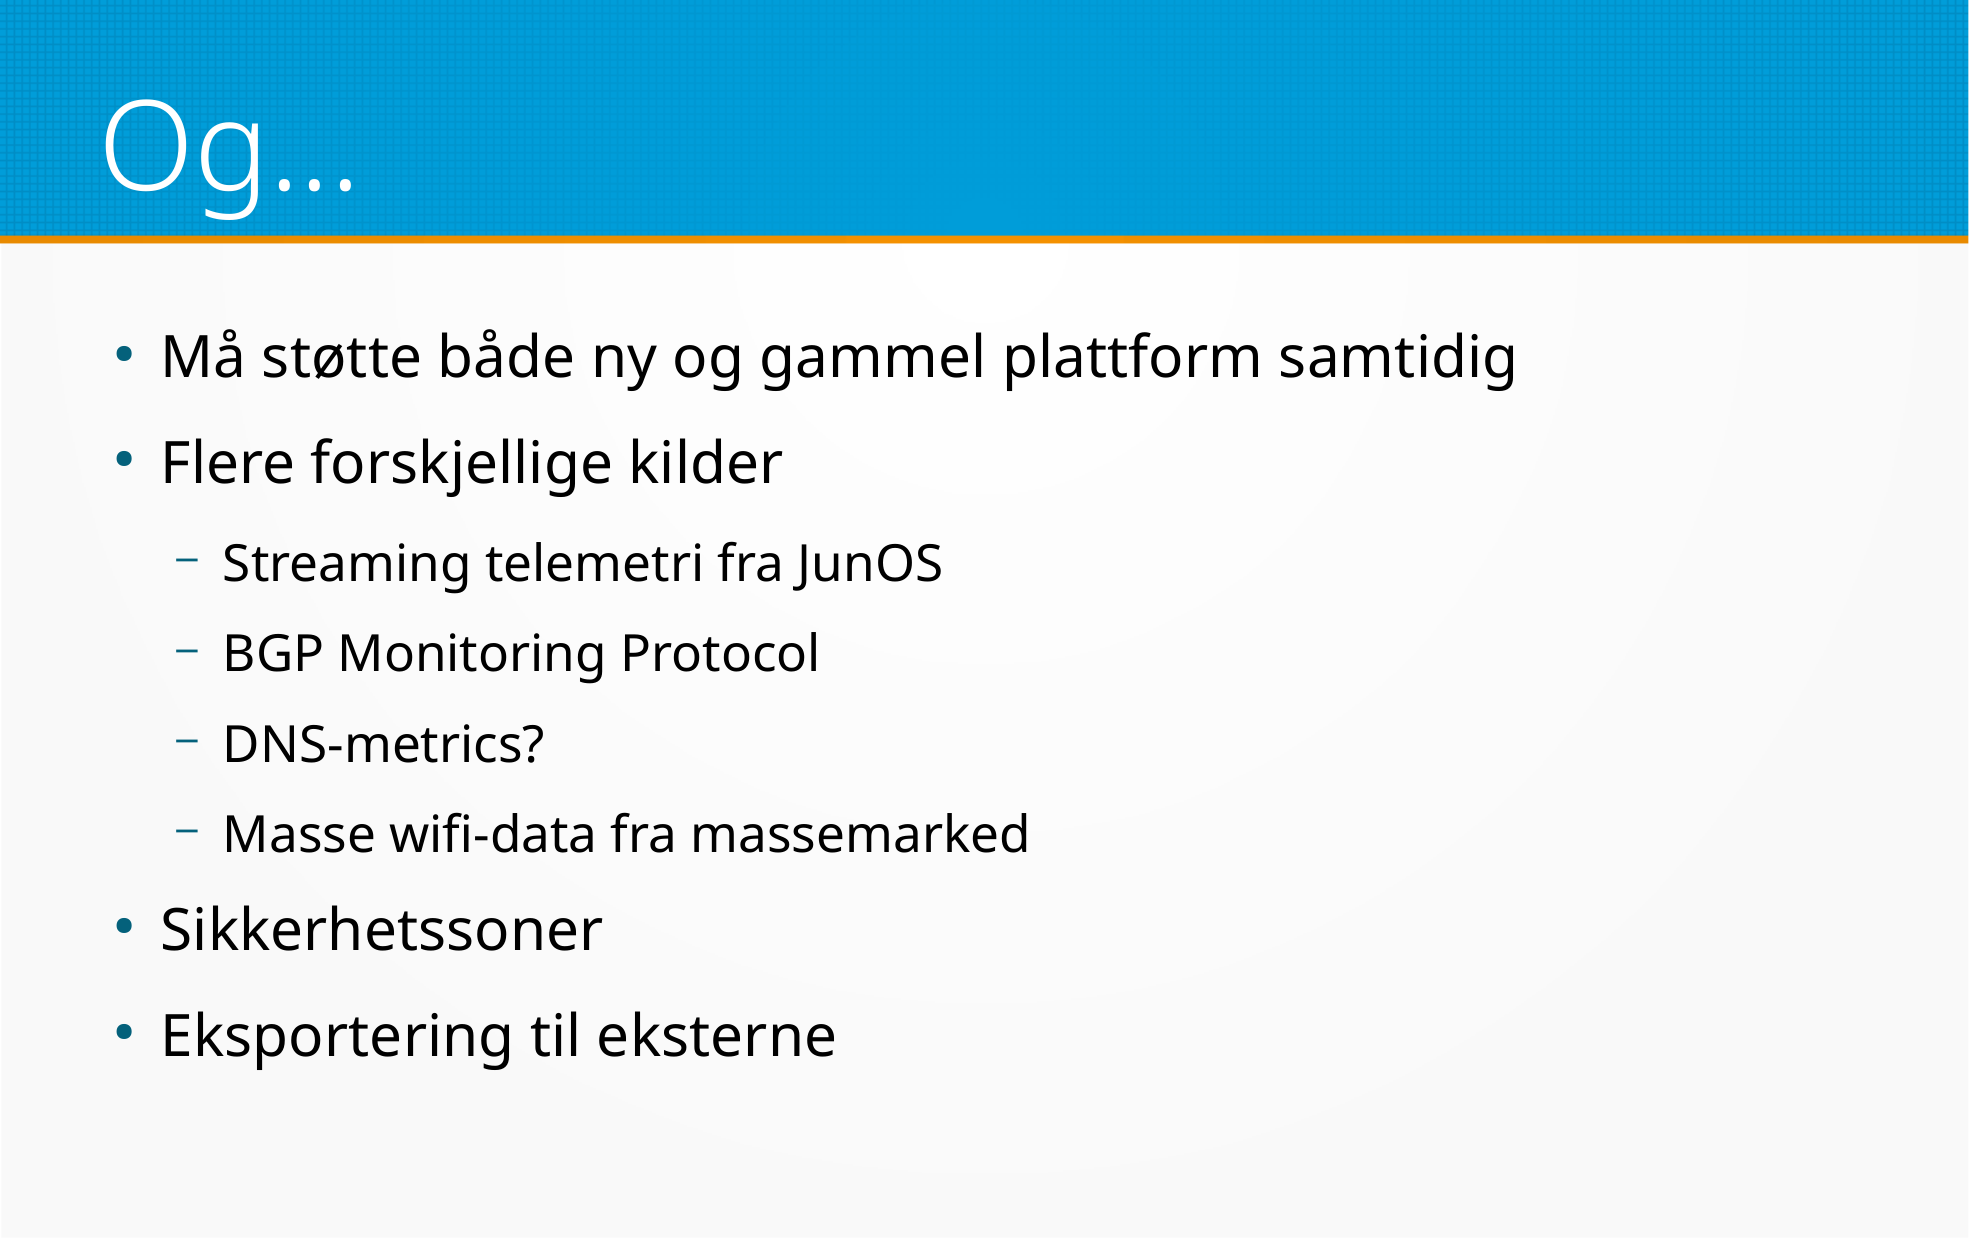

# Og...
Må støtte både ny og gammel plattform samtidig
Flere forskjellige kilder
Streaming telemetri fra JunOS
BGP Monitoring Protocol
DNS-metrics?
Masse wifi-data fra massemarked
Sikkerhetssoner
Eksportering til eksterne